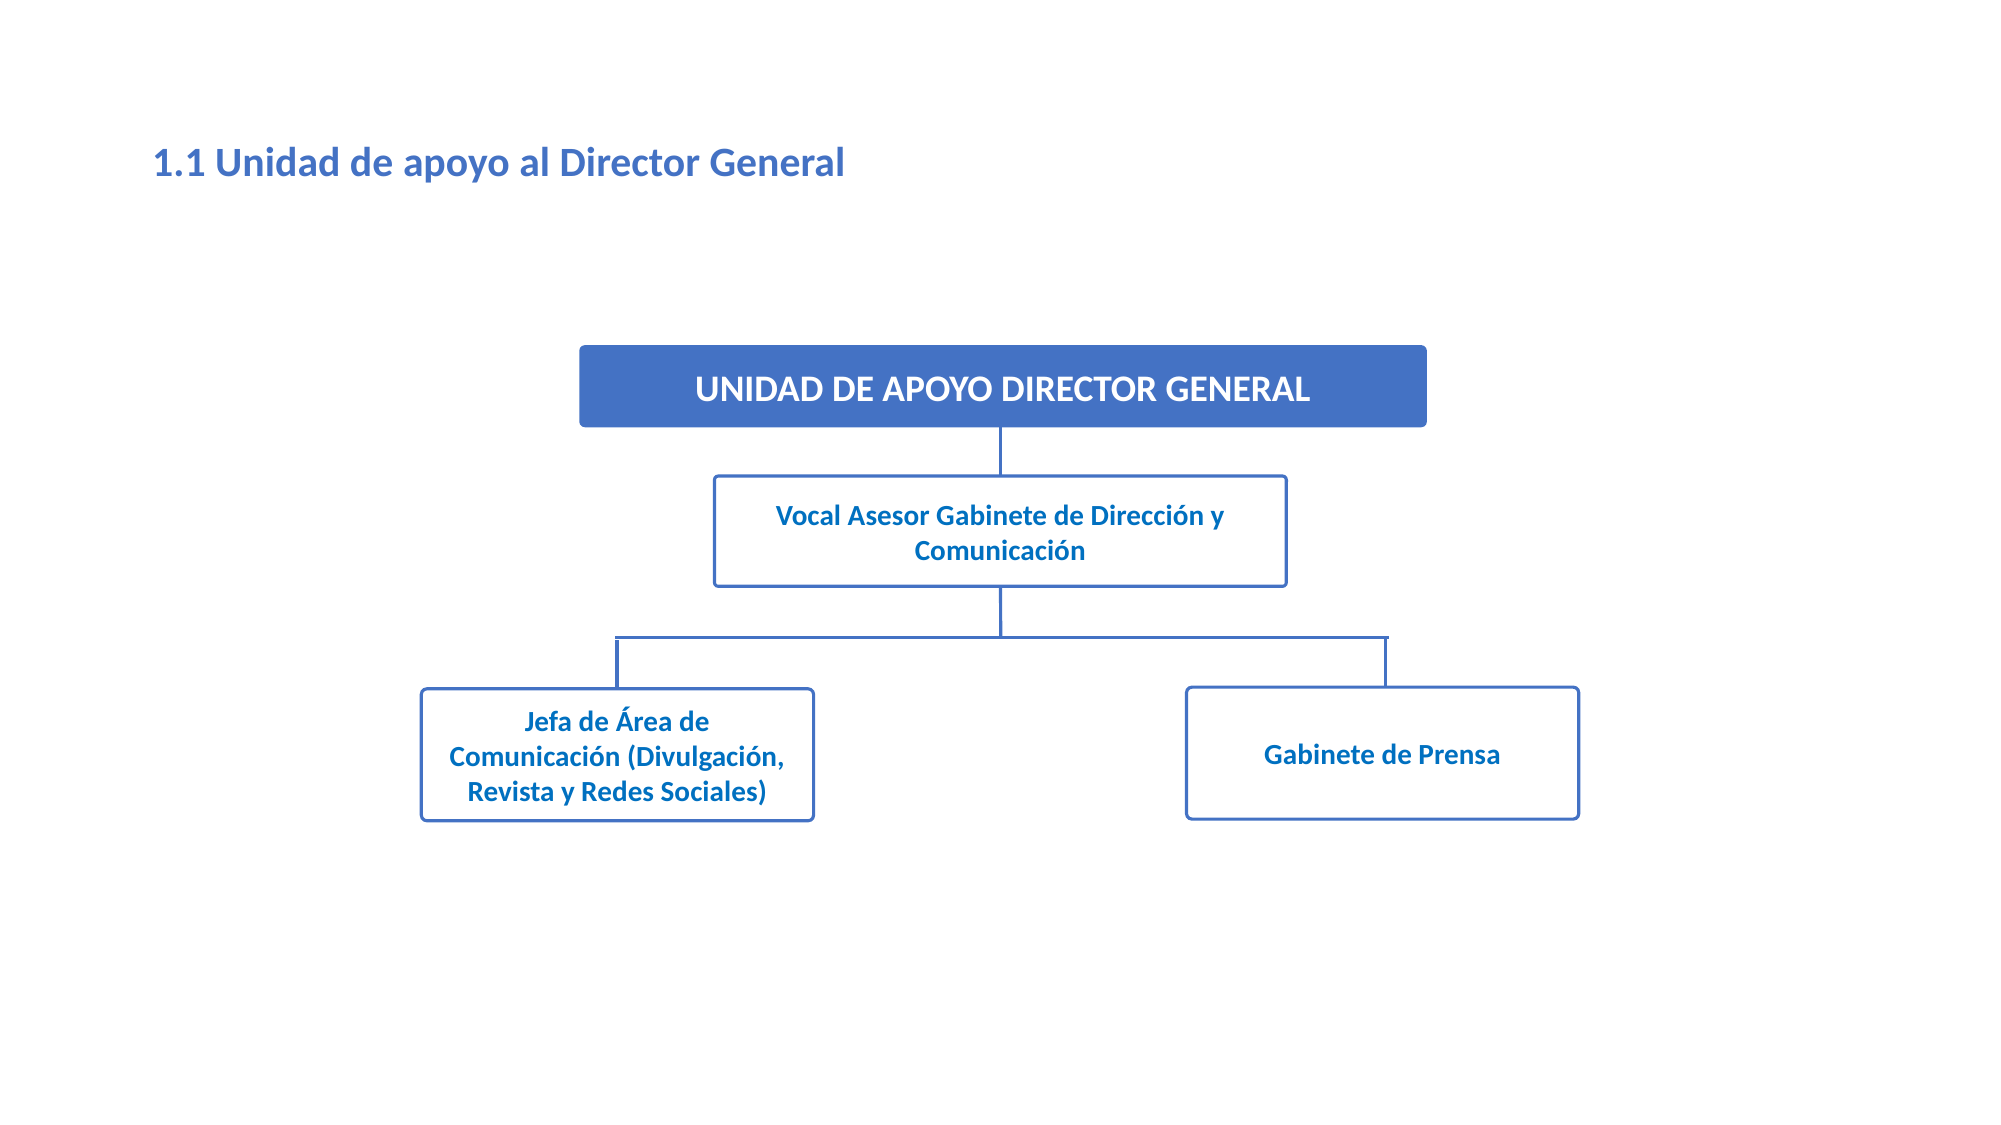

1.1 Unidad de apoyo al Director General
UNIDAD DE APOYO DIRECTOR GENERAL
Vocal Asesor Gabinete de Dirección y Comunicación
Gabinete de Prensa
Jefa de Área de Comunicación (Divulgación, Revista y Redes Sociales)